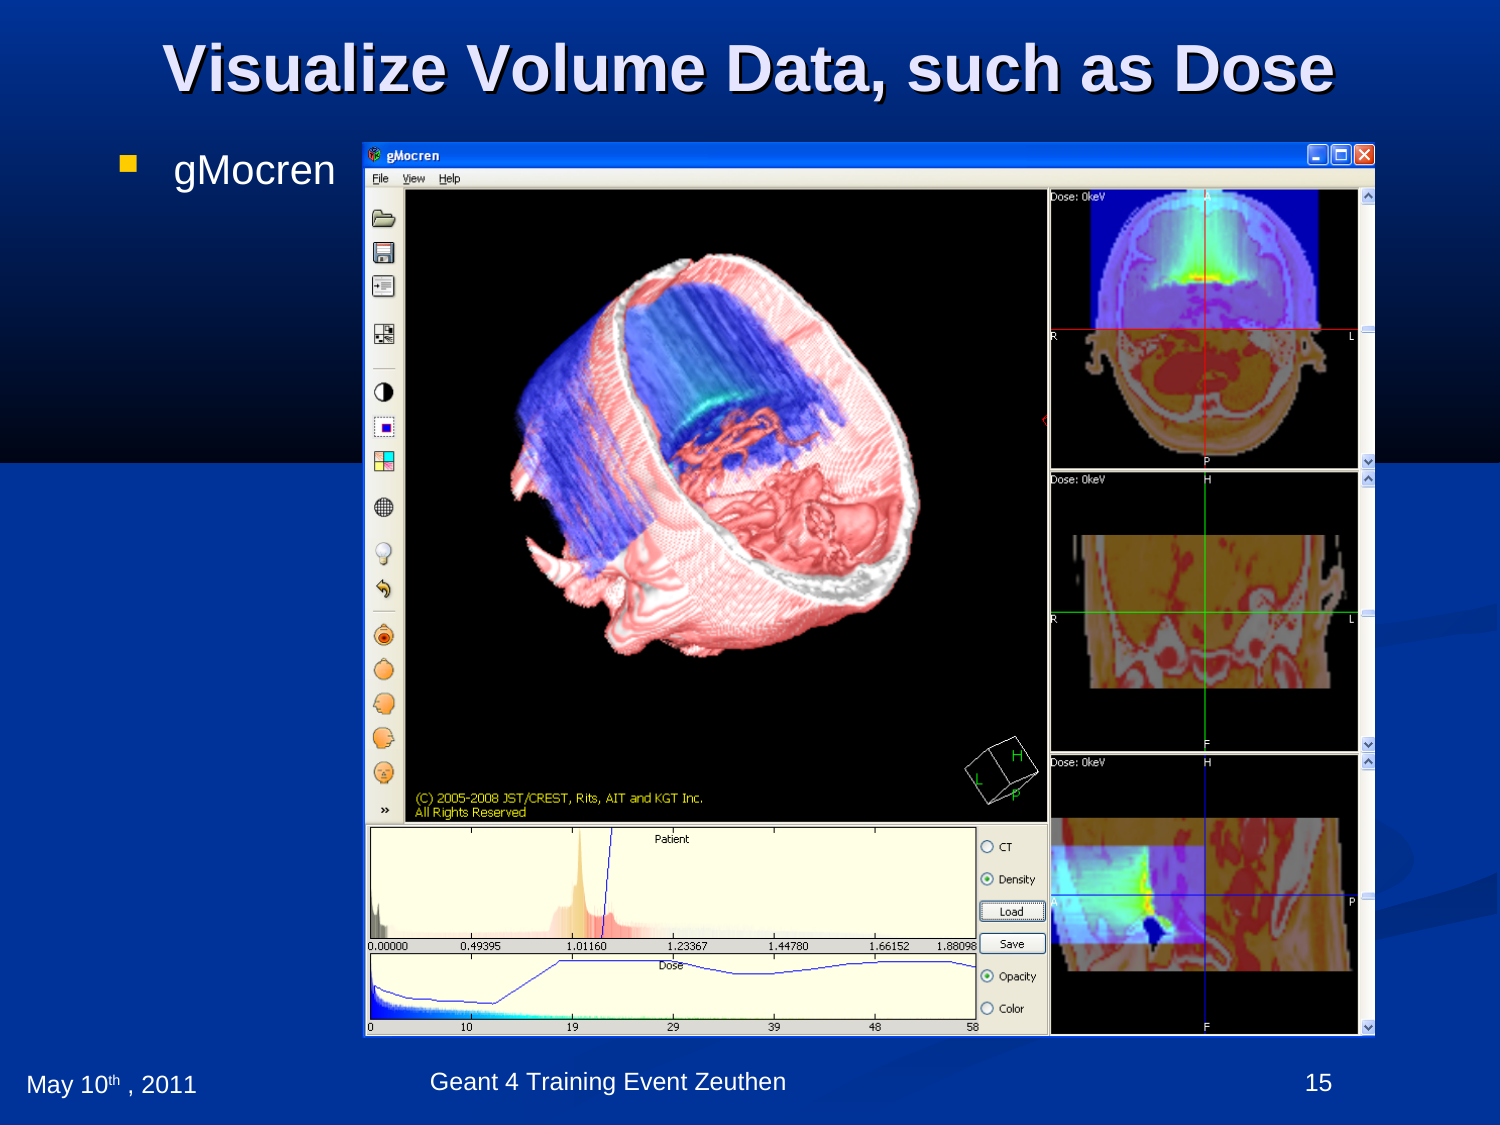

# Visualize Volume Data, such as Dose
gMocren
Introduction to Geant4 Visualization J. Perl
10 January 2011
15